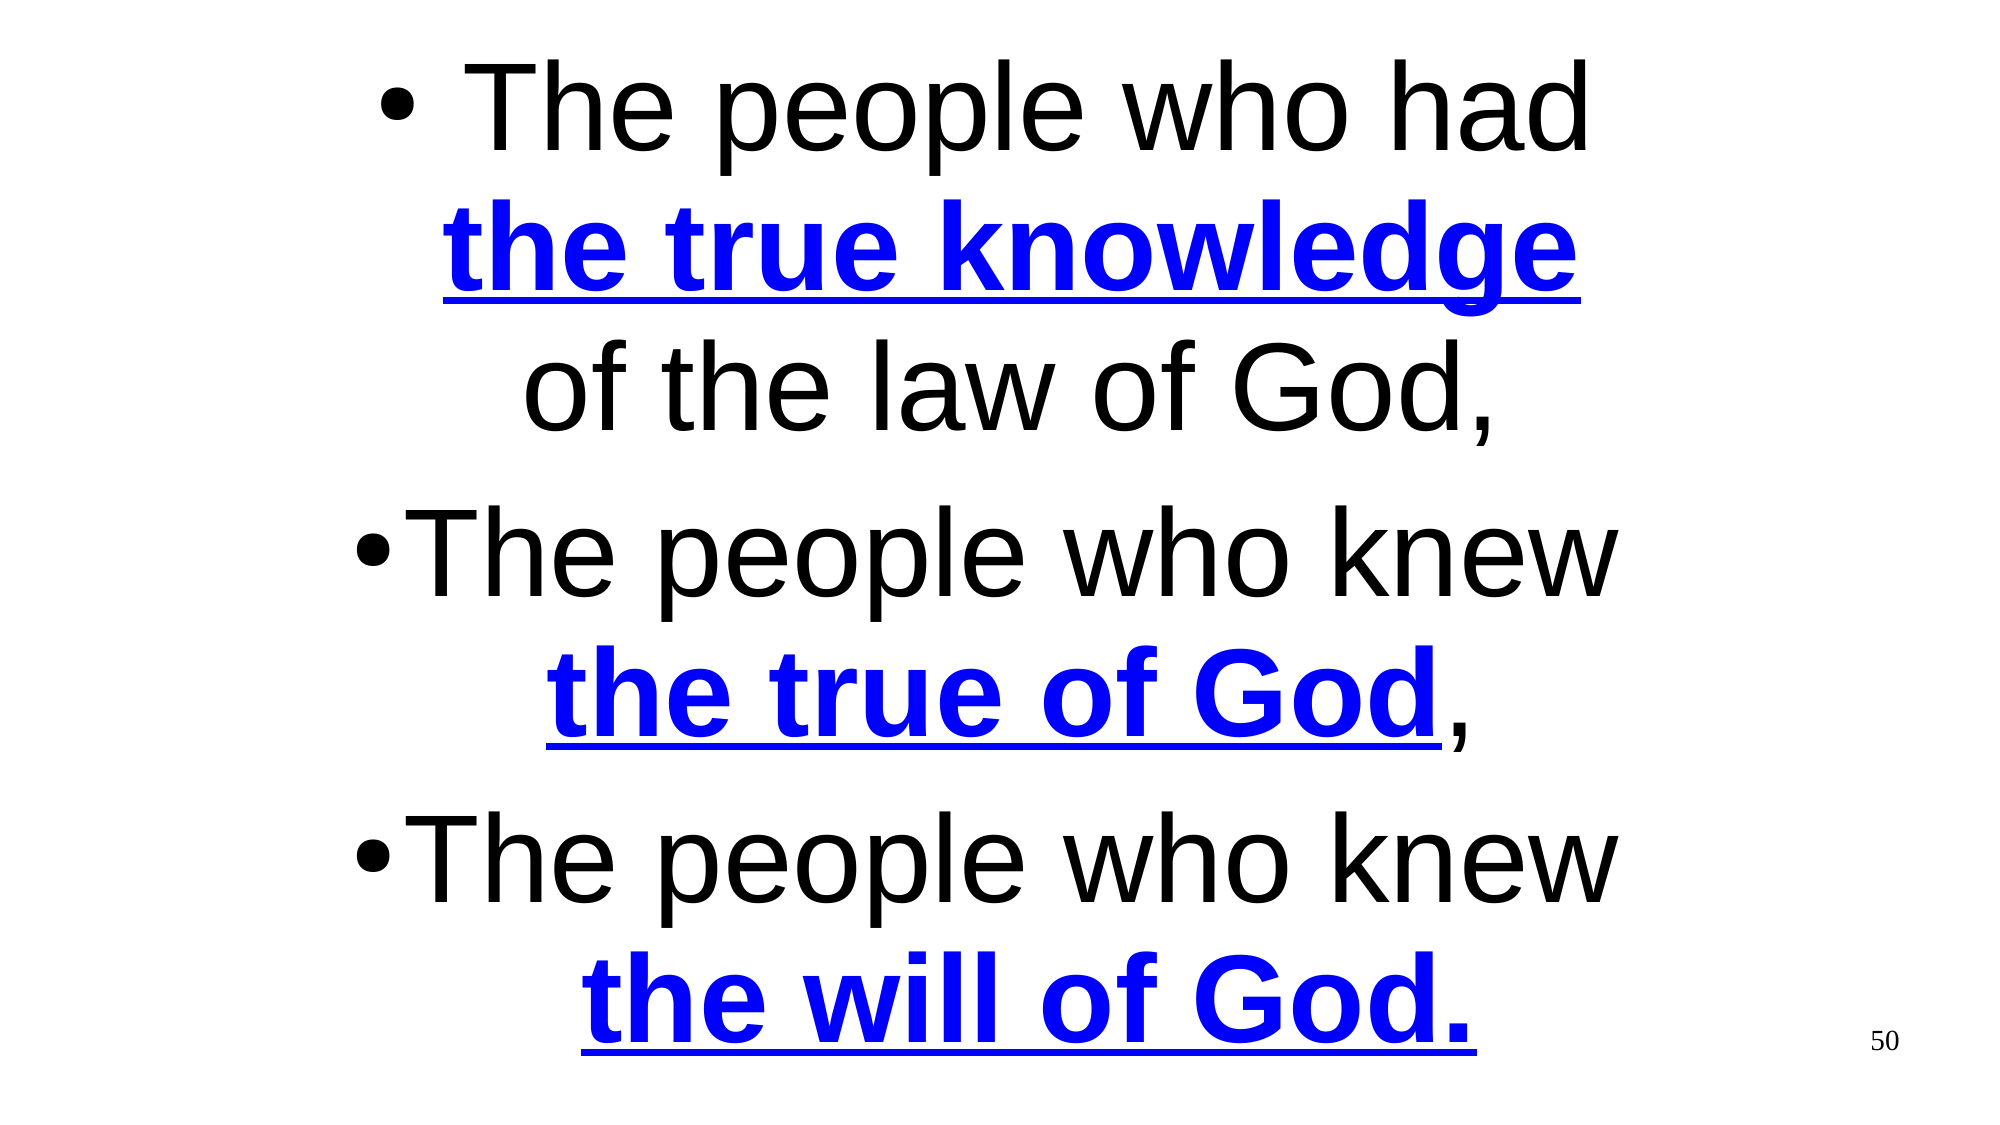

# The people who had the true knowledge of the law of God,
The people who knew
the true of God,
The people who knew
the will of God.
50